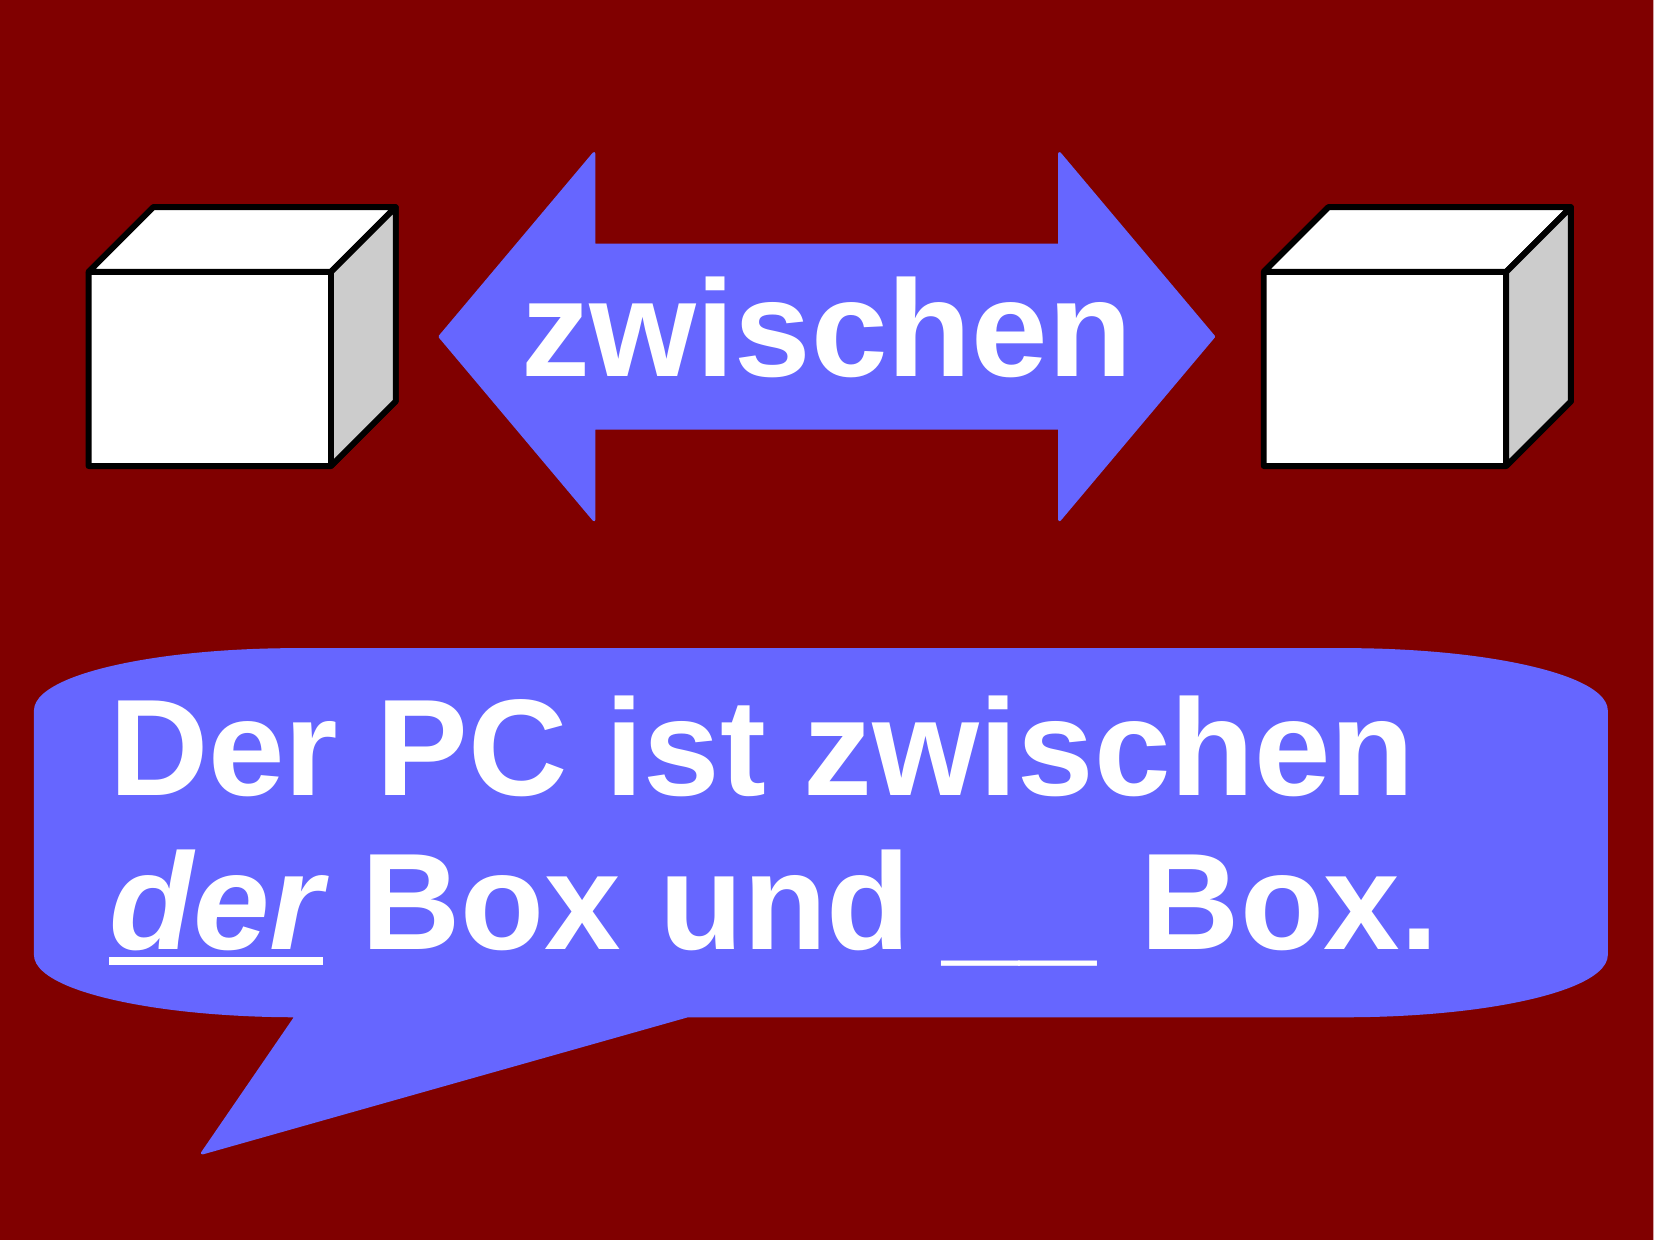

zwischen
Der PC ist zwischen der Box und __ Box.